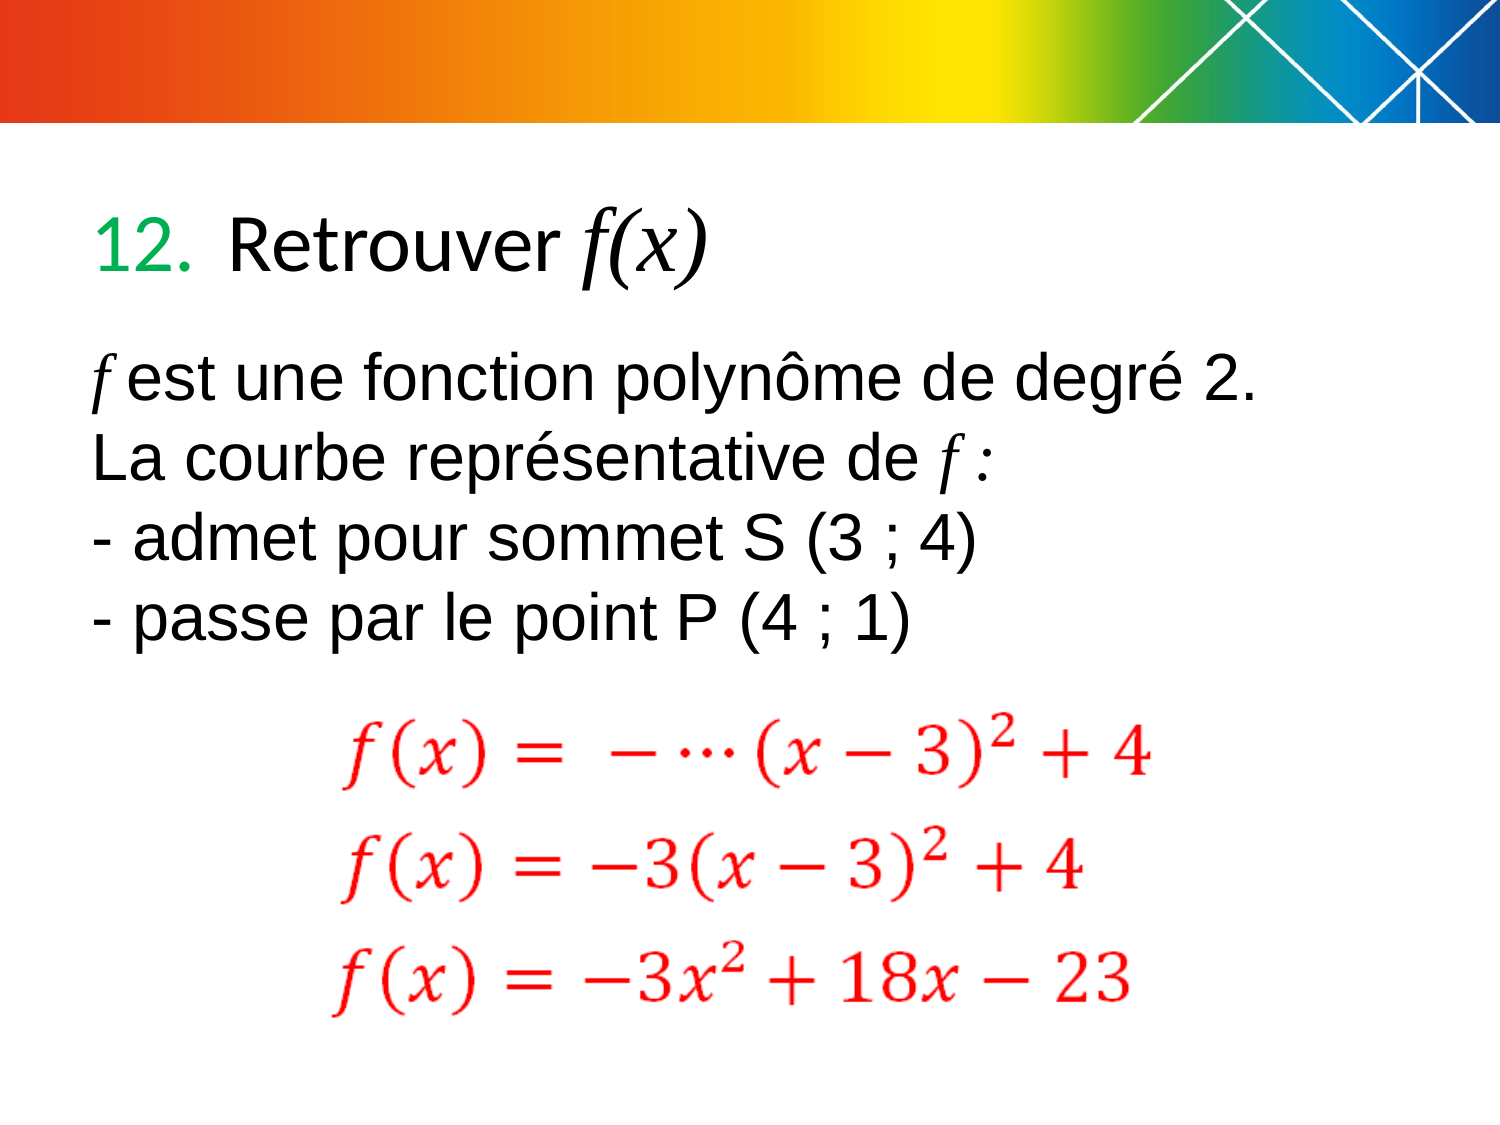

# Retrouver f(x)
f est une fonction polynôme de degré 2.
La courbe représentative de f :
- admet pour sommet S (3 ; 4)
- passe par le point P (4 ; 1)